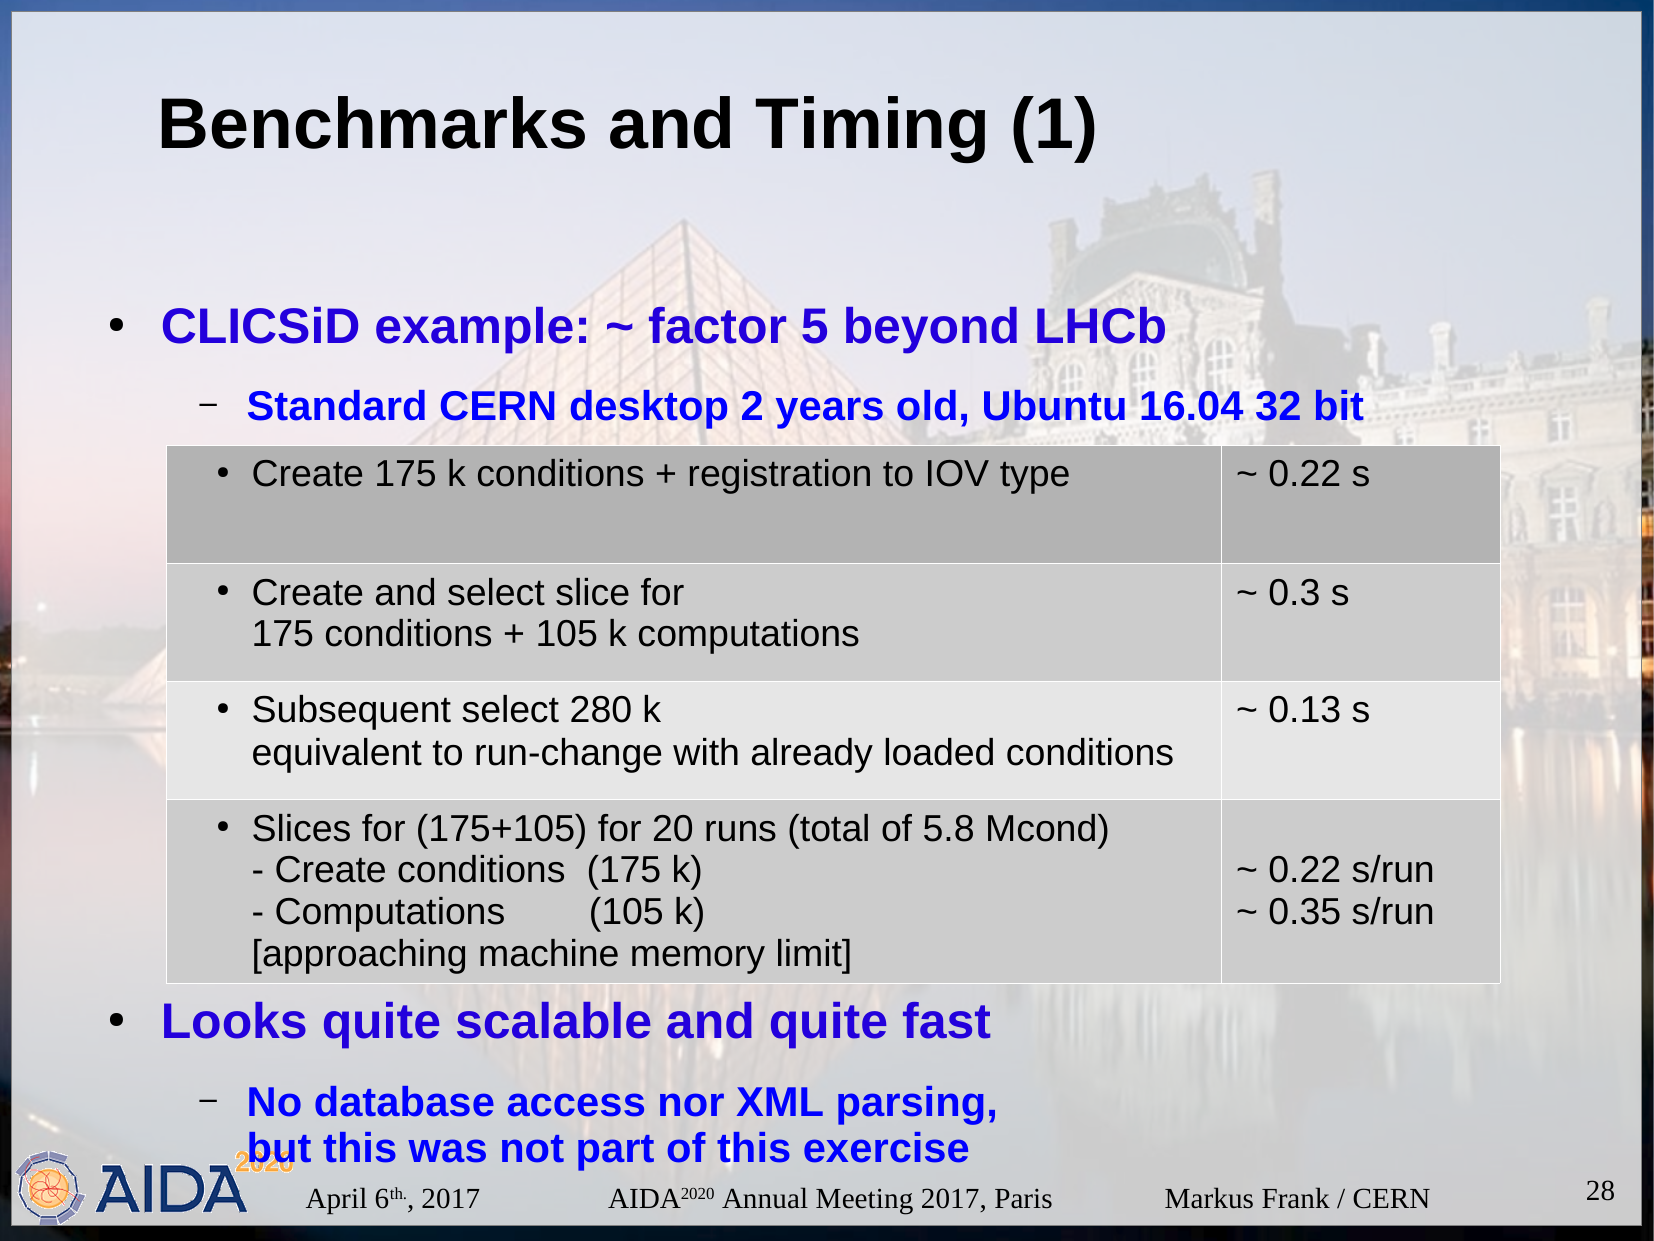

# Benchmarks and Timing (1)
CLICSiD example: ~ factor 5 beyond LHCb
Standard CERN desktop 2 years old, Ubuntu 16.04 32 bit
Looks quite scalable and quite fast
No database access nor XML parsing,
but this was not part of this exercise
| Create 175 k conditions + registration to IOV type | ~ 0.22 s |
| --- | --- |
| Create and select slice for 175 conditions + 105 k computations | ~ 0.3 s |
| Subsequent select 280 k equivalent to run-change with already loaded conditions | ~ 0.13 s |
| Slices for (175+105) for 20 runs (total of 5.8 Mcond) - Create conditions (175 k) - Computations (105 k) [approaching machine memory limit] | ~ 0.22 s/run ~ 0.35 s/run |
28
February, 4th. 2014
CLIC Workshop at CERN, Markus Frank / CERN